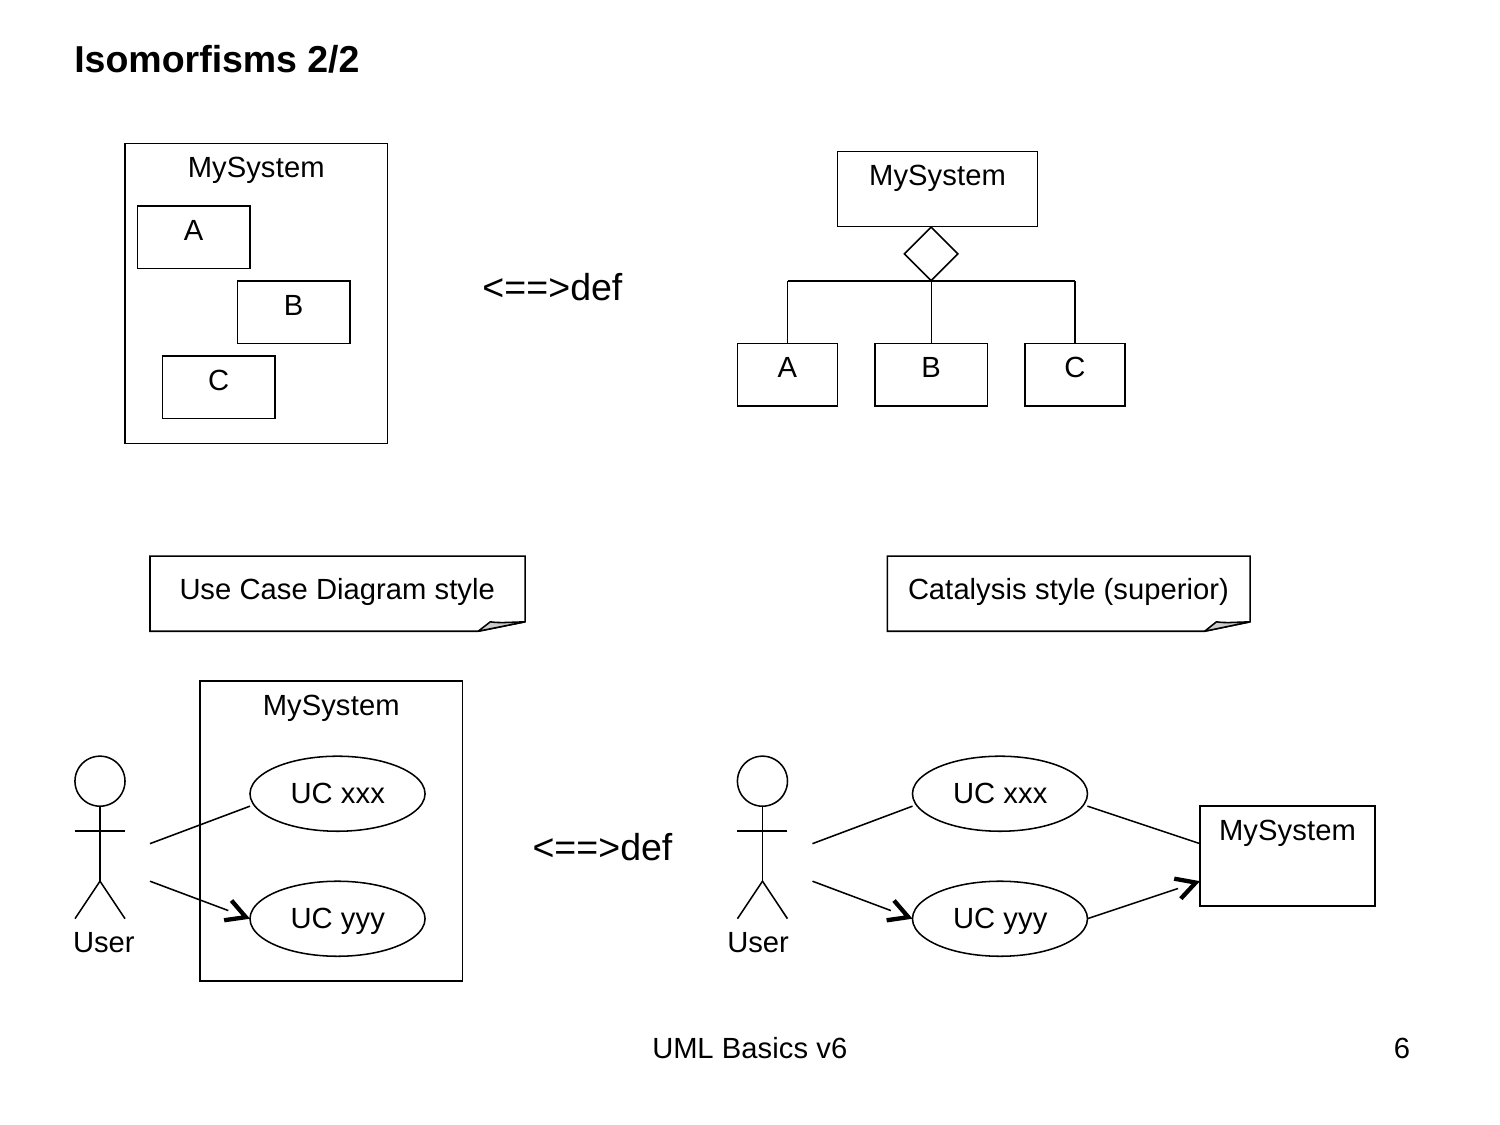

Isomorfisms 2/2
MySystem
MySystem
A
<==>def
B
A
B
C
C
Use Case Diagram style
Catalysis style (superior)
MySystem
UC xxx
UC xxx
MySystem
<==>def
UC yyy
UC yyy
User
User
UML Basics v6
6